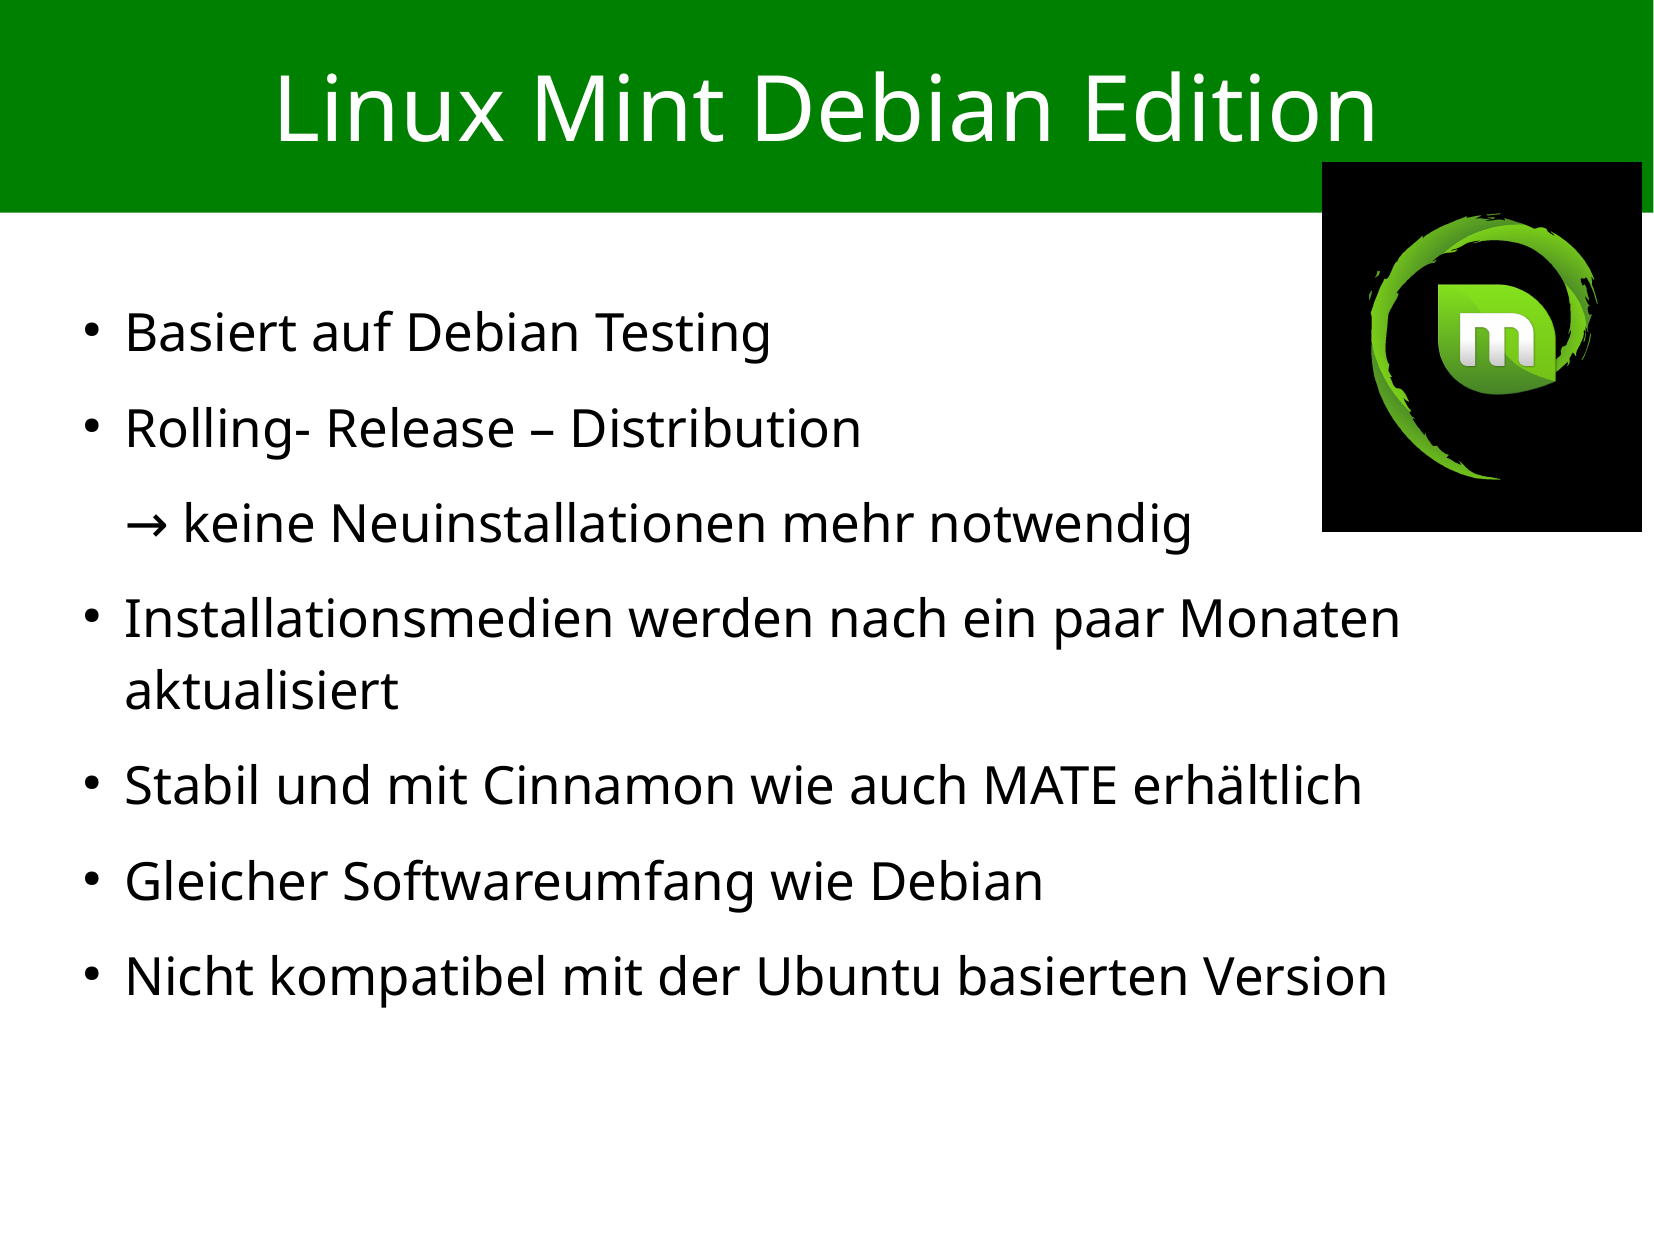

Linux Mint Debian Edition
#
Basiert auf Debian Testing
Rolling- Release – Distribution
→ keine Neuinstallationen mehr notwendig
Installationsmedien werden nach ein paar Monaten aktualisiert
Stabil und mit Cinnamon wie auch MATE erhältlich
Gleicher Softwareumfang wie Debian
Nicht kompatibel mit der Ubuntu basierten Version